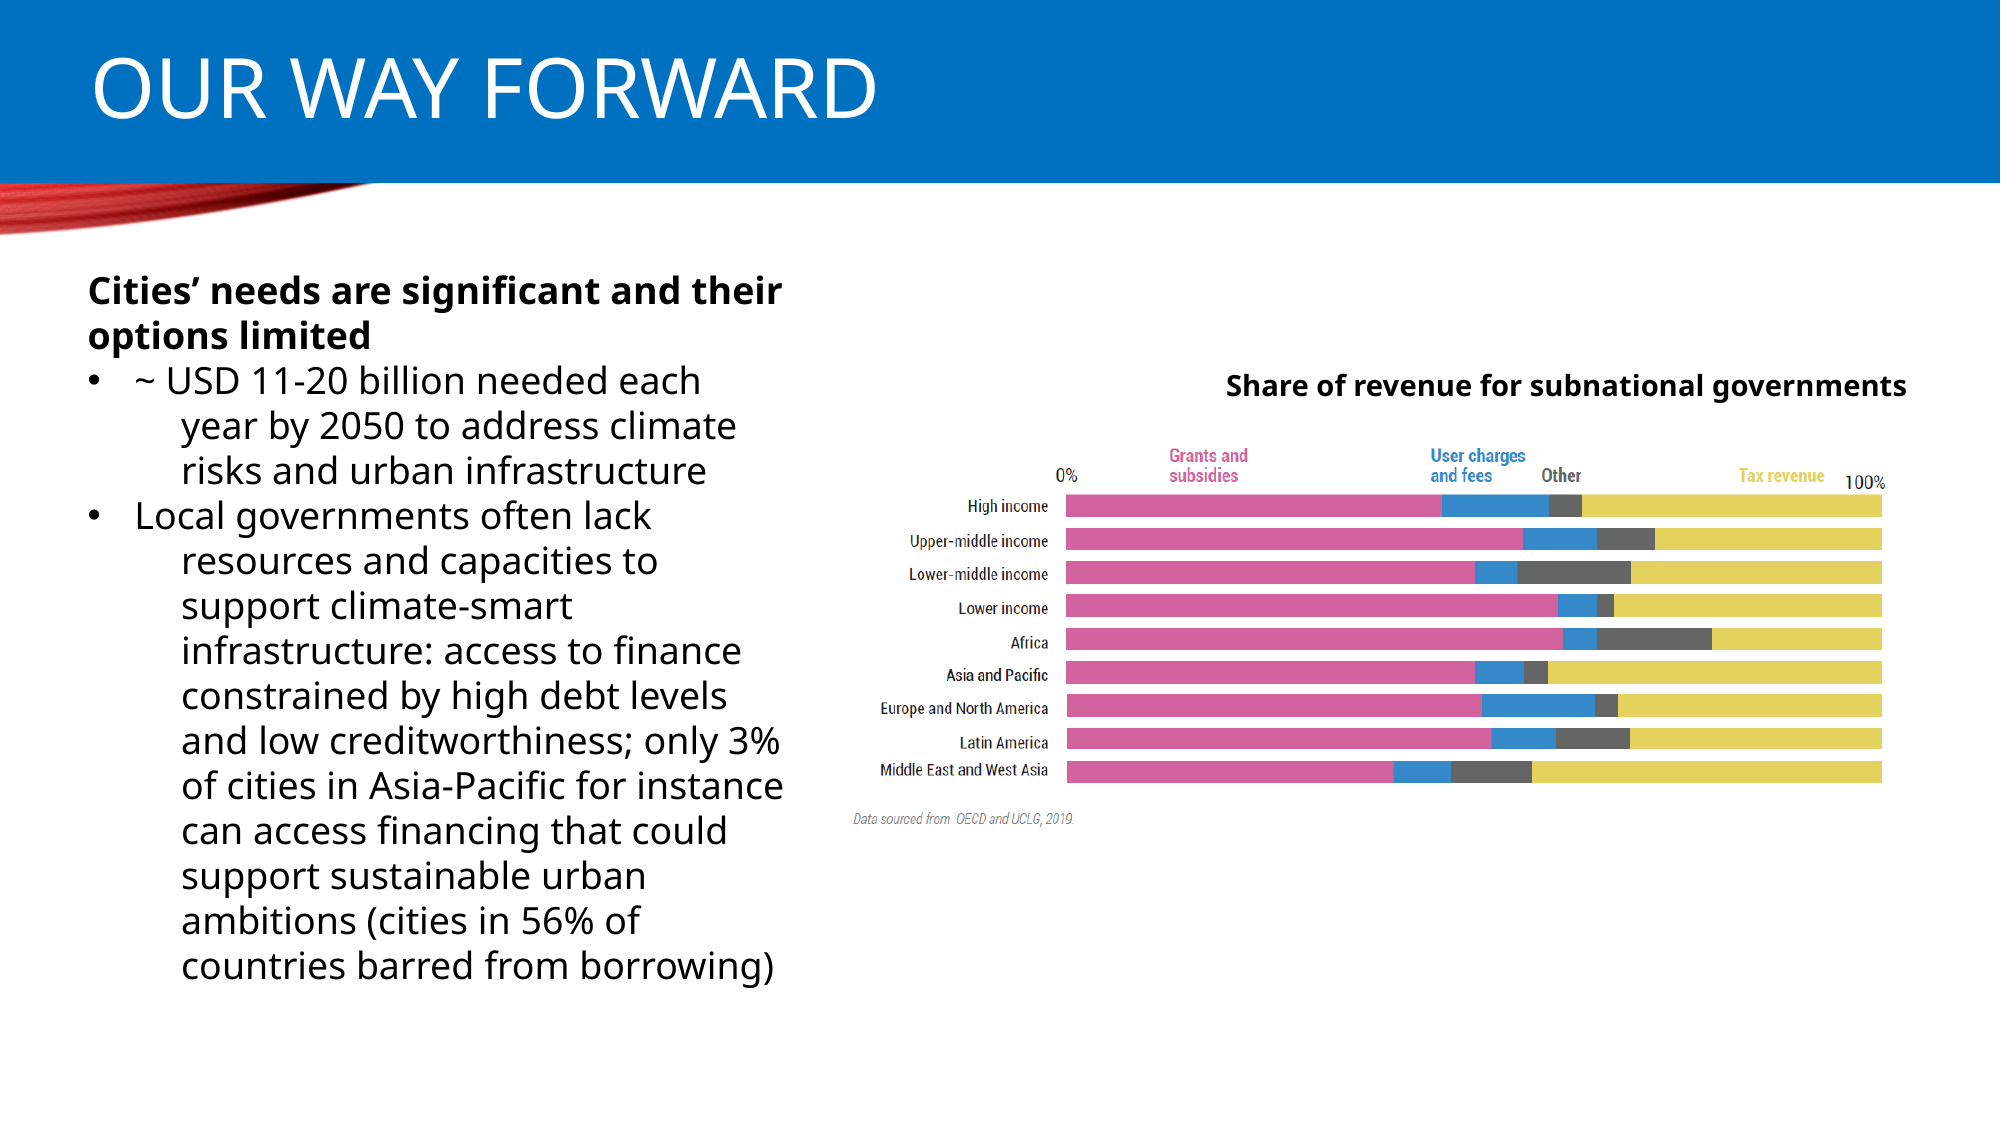

# our way forward
Cities’ needs are significant and their options limited
~ USD 11-20 billion needed each year by 2050 to address climate risks and urban infrastructure
Local governments often lack resources and capacities to support climate-smart infrastructure: access to finance constrained by high debt levels and low creditworthiness; only 3% of cities in Asia-Pacific for instance can access financing that could support sustainable urban ambitions (cities in 56% of countries barred from borrowing)
Share of revenue for subnational governments